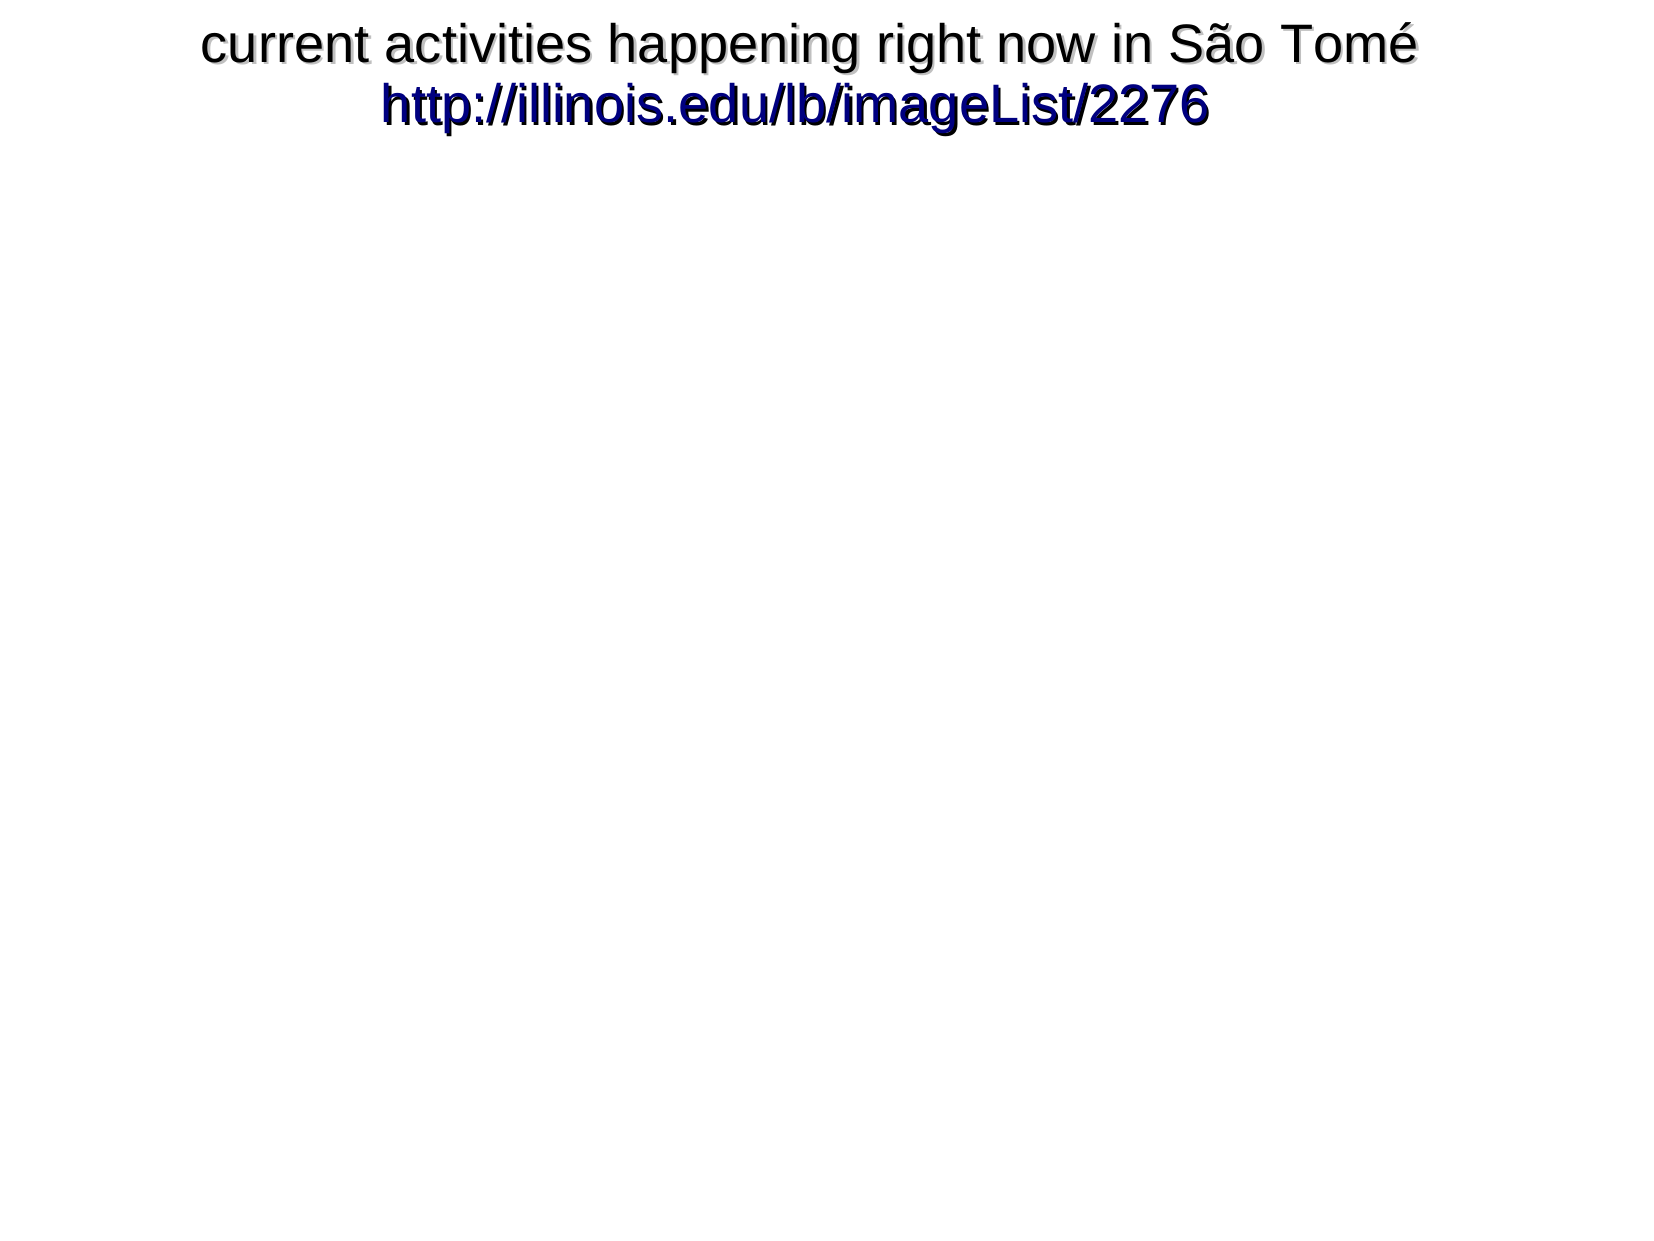

# current activities happening right now in São Tomé http://illinois.edu/lb/imageList/2276